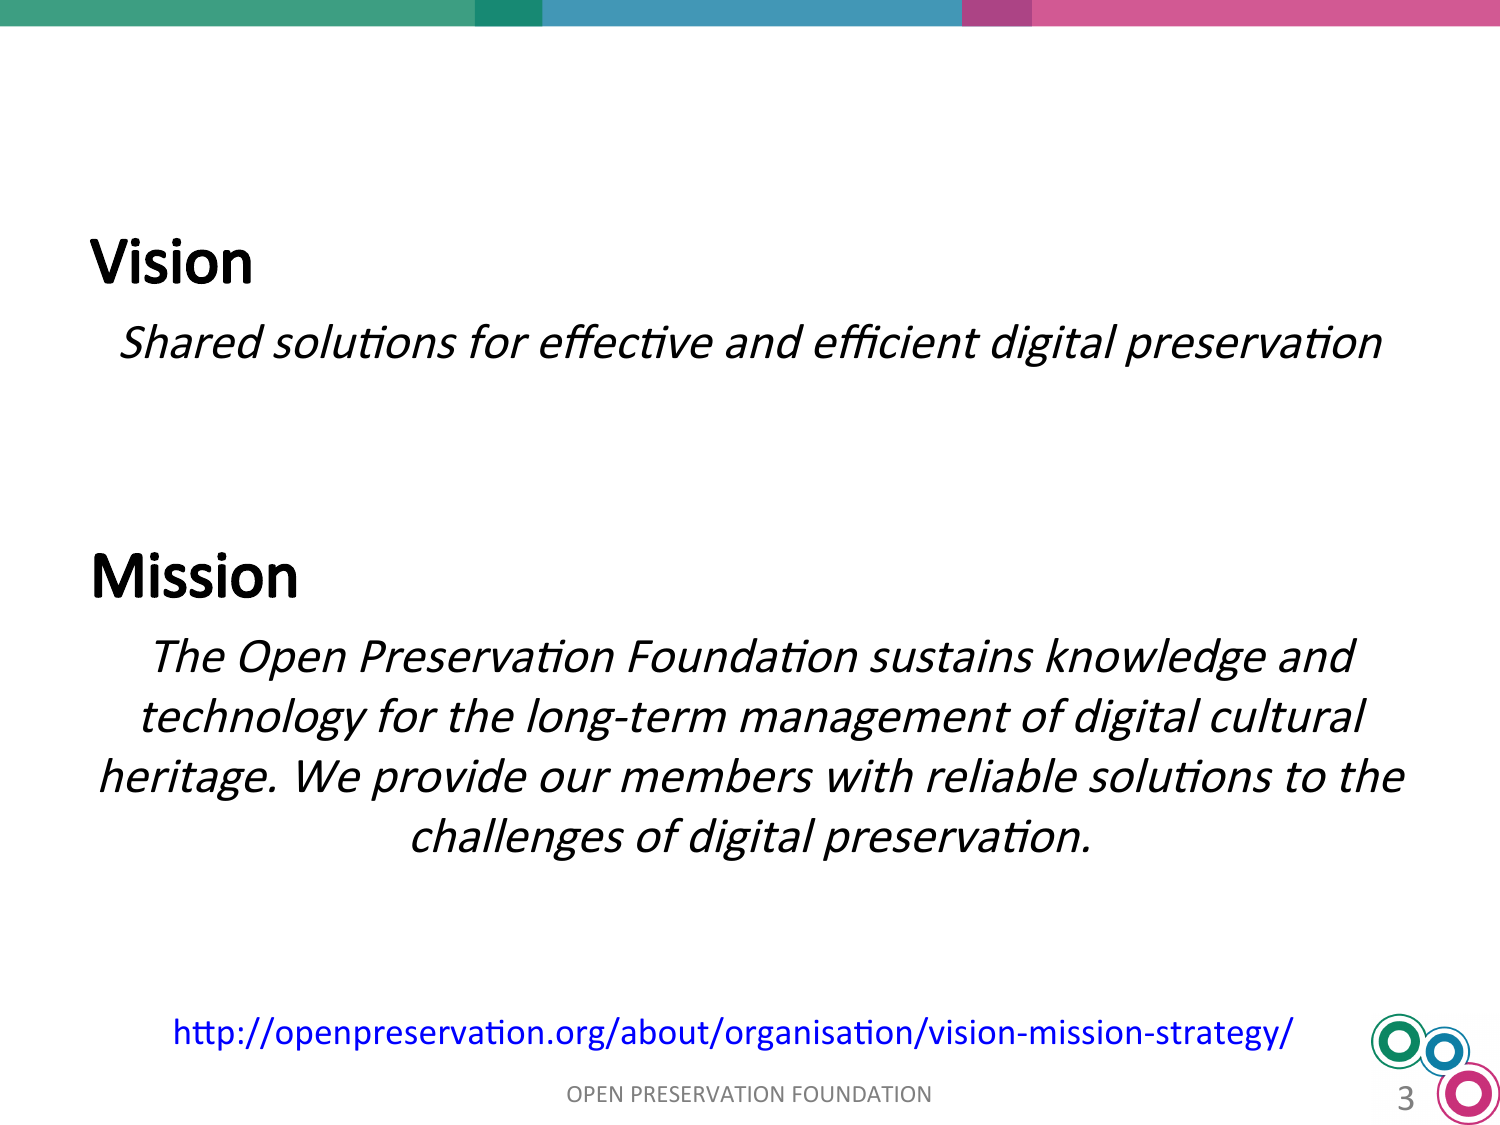

# Vision
Shared solutions for effective and efficient digital preservation
Mission
The Open Preservation Foundation sustains knowledge and technology for the long-term management of digital cultural heritage. We provide our members with reliable solutions to the challenges of digital preservation.
http://openpreservation.org/about/organisation/vision-mission-strategy/